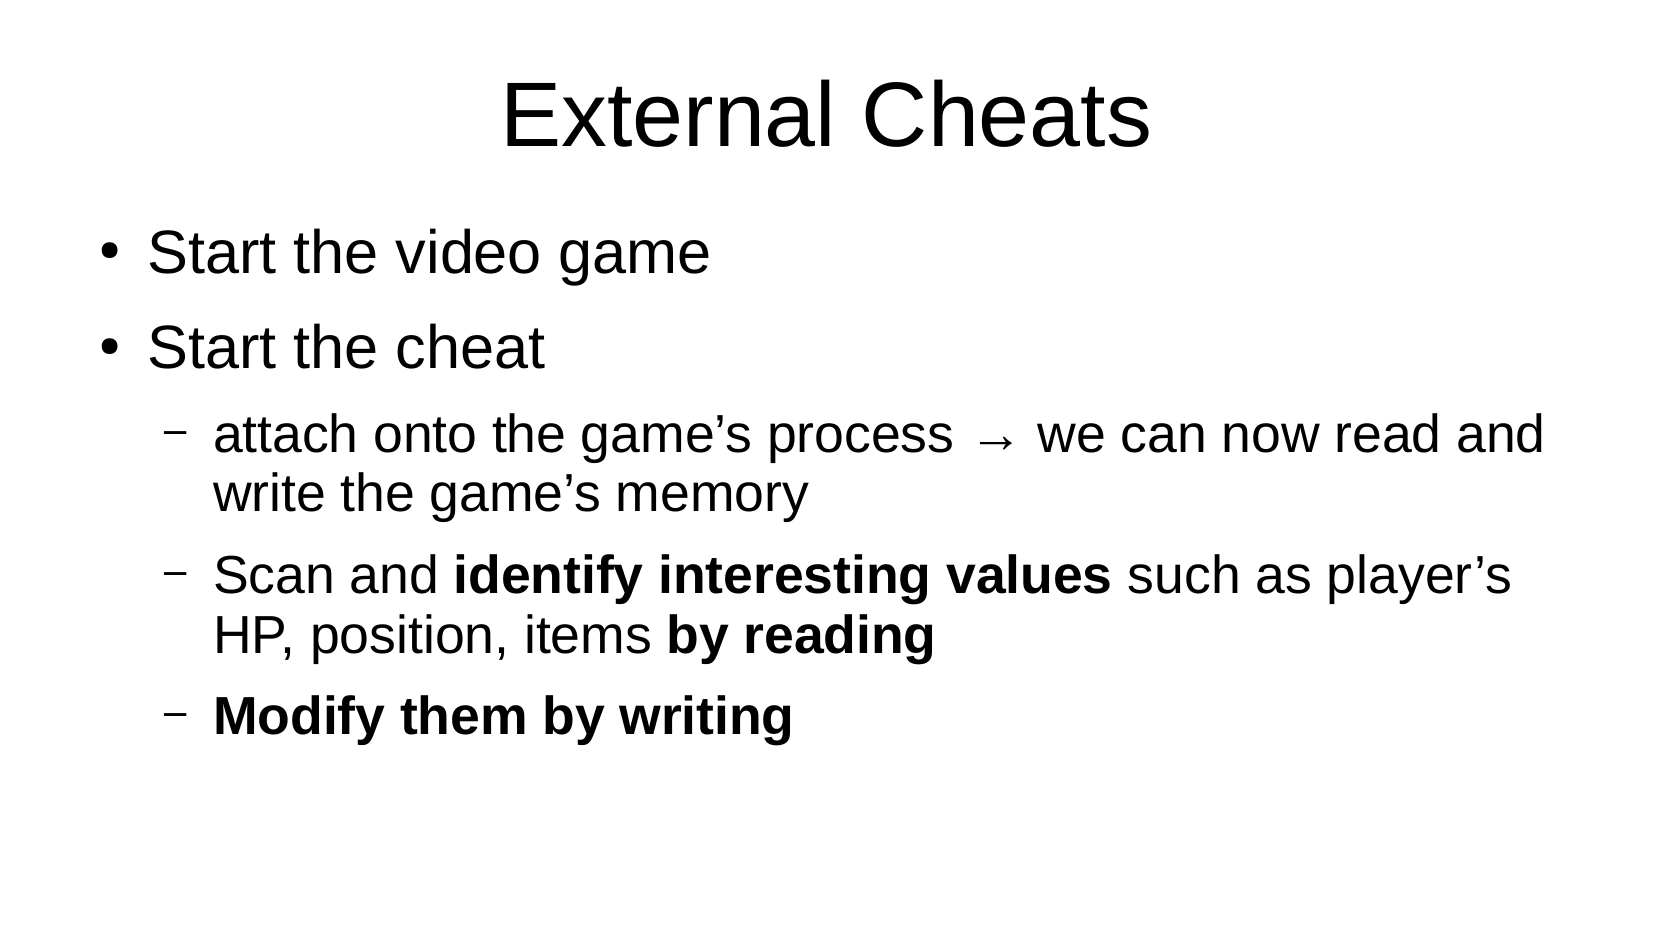

# External Cheats
Start the video game
Start the cheat
attach onto the game’s process → we can now read and write the game’s memory
Scan and identify interesting values such as player’s HP, position, items by reading
Modify them by writing